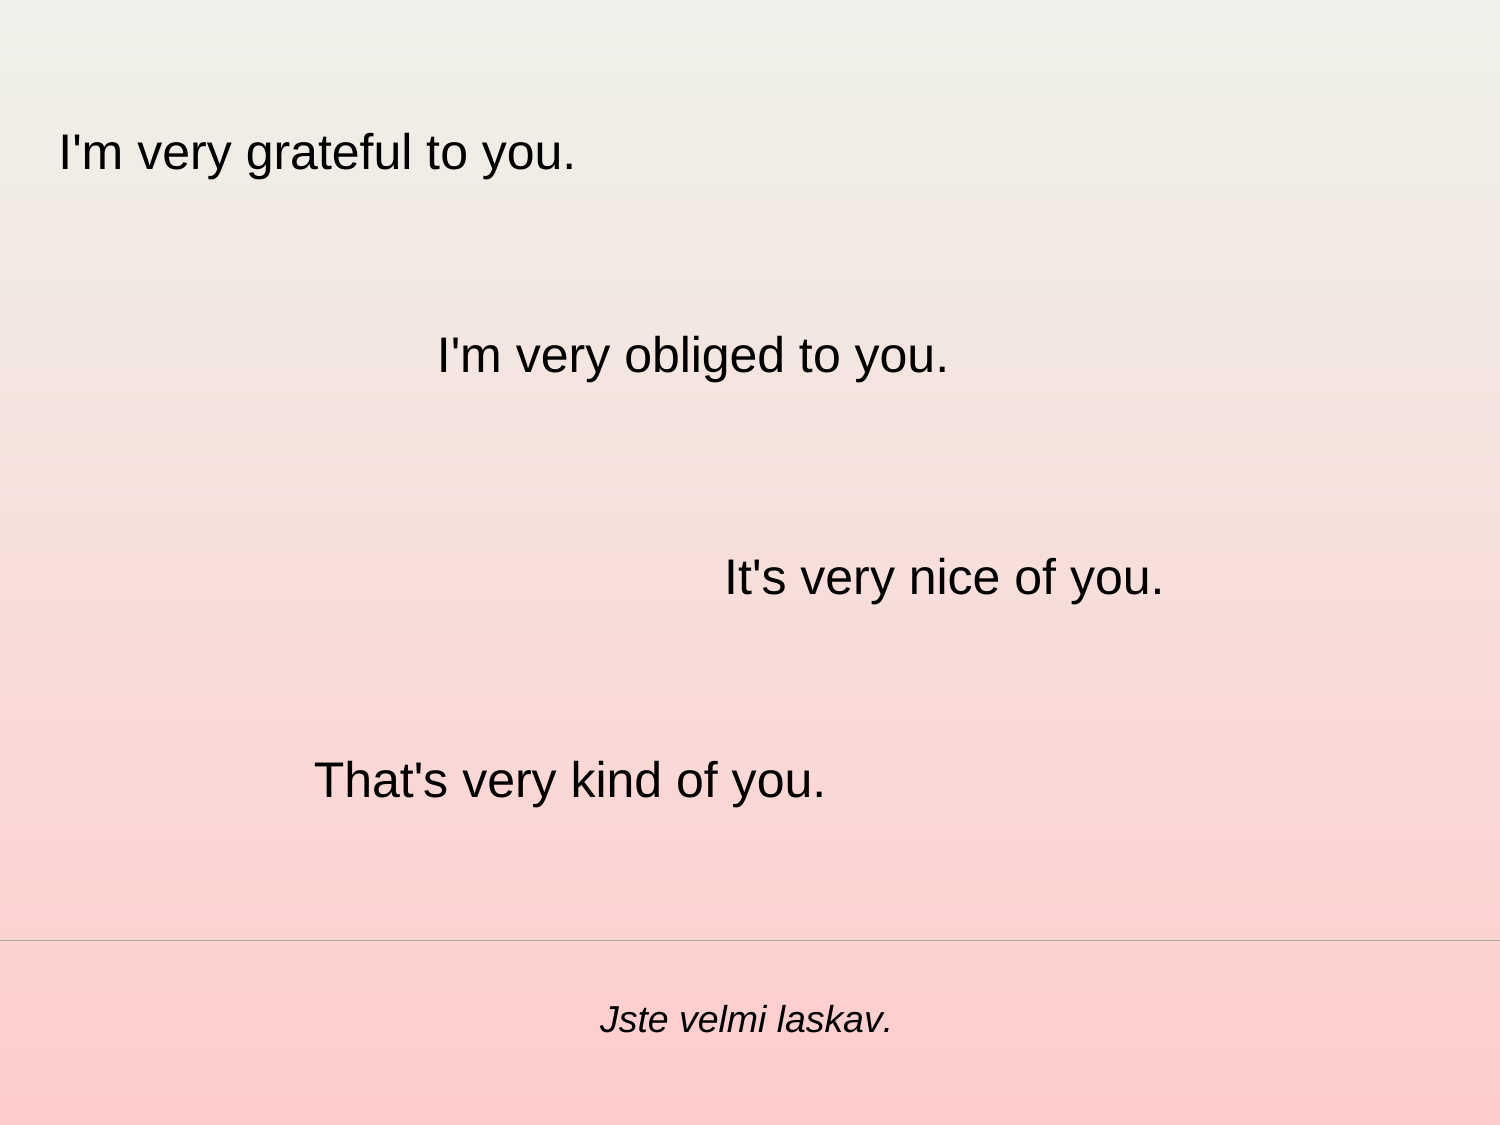

I'm very grateful to you.
I'm very obliged to you.
It's very nice of you.
That's very kind of you.
Jste velmi laskav.